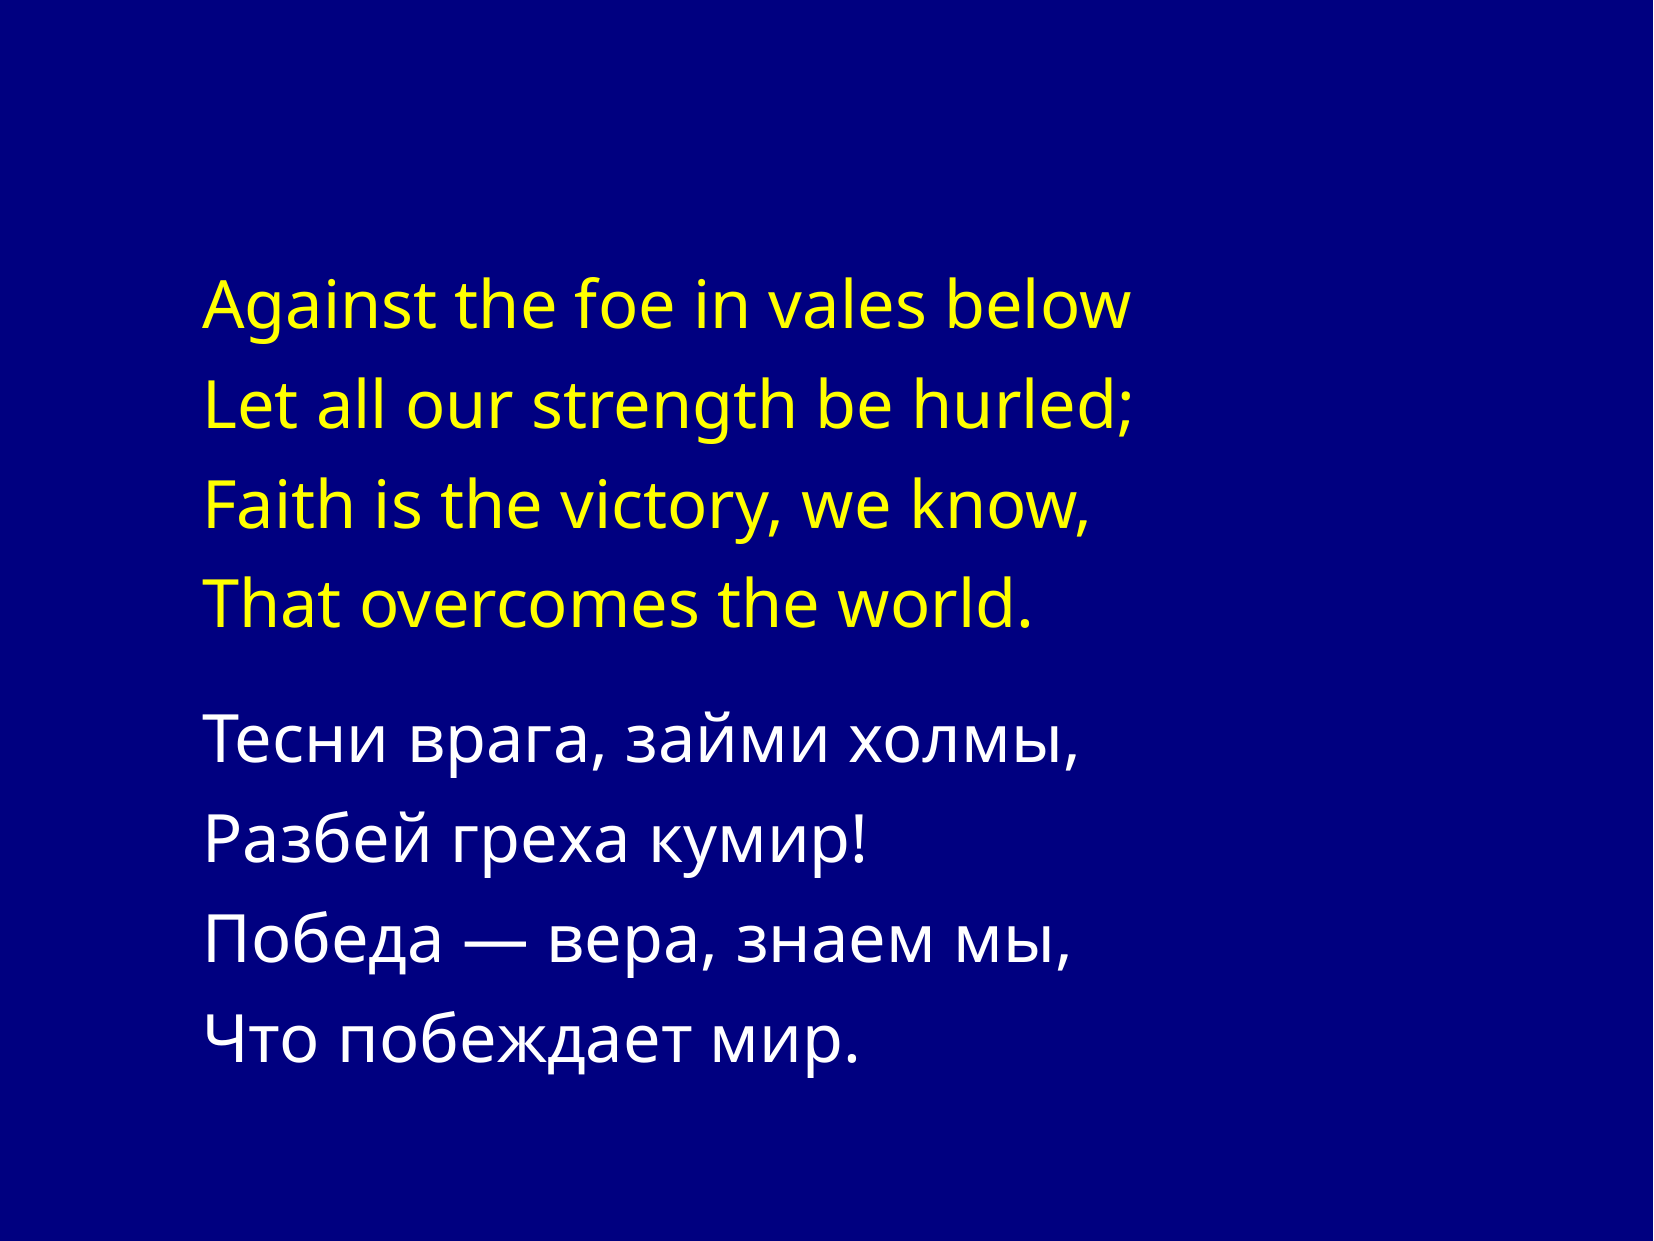

Against the foe in vales below
	Let all our strength be hurled;
	Faith is the victory, we know,
	That overcomes the world.
	Тесни врага, займи холмы,
	Разбей греха кумир!
	Победа — вера, знаем мы,
	Что побеждает мир.